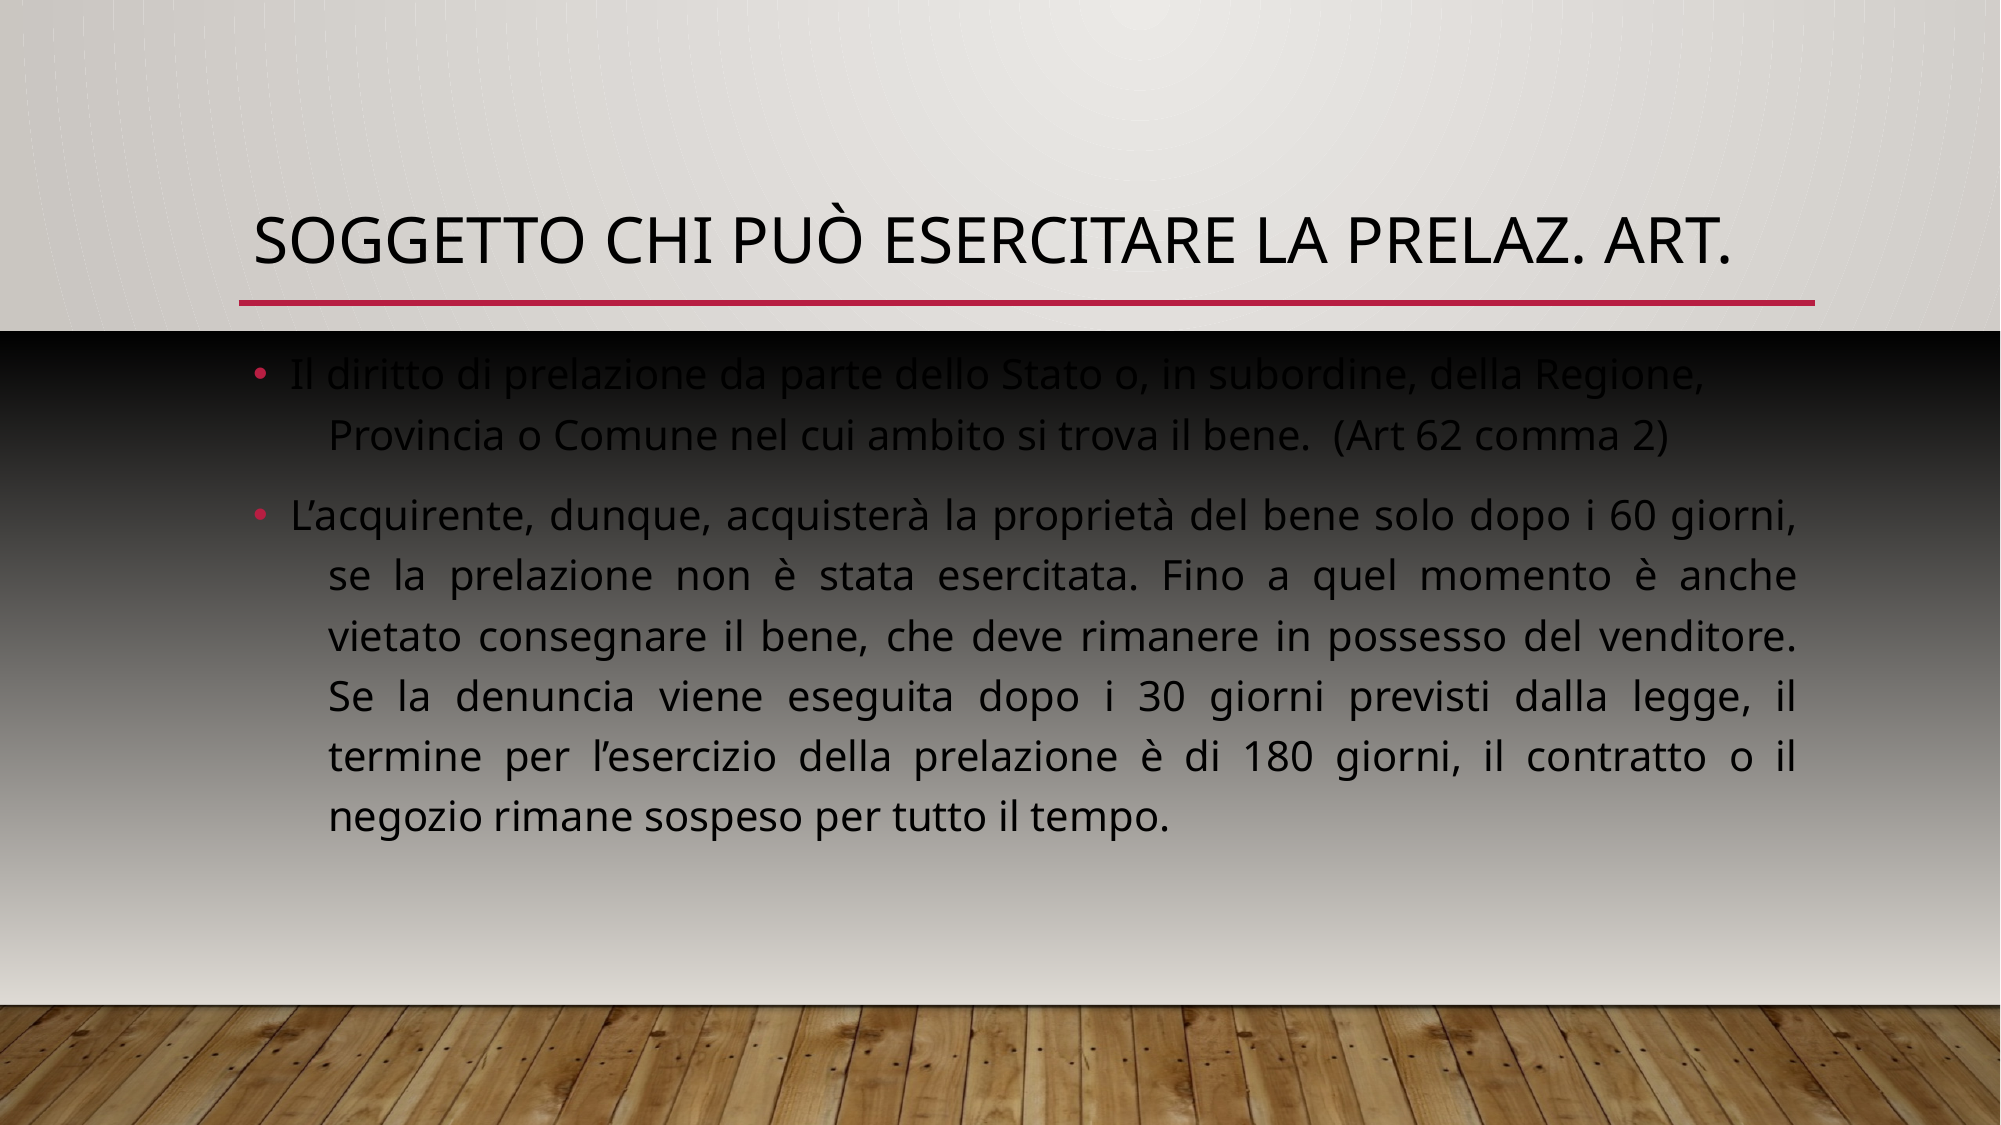

# Soggetto chi può esercitare la prelaz. Art.
Il diritto di prelazione da parte dello Stato o, in subordine, della Regione, Provincia o Comune nel cui ambito si trova il bene. (Art 62 comma 2)
L’acquirente, dunque, acquisterà la proprietà del bene solo dopo i 60 giorni, se la prelazione non è stata esercitata. Fino a quel momento è anche vietato consegnare il bene, che deve rimanere in possesso del venditore. Se la denuncia viene eseguita dopo i 30 giorni previsti dalla legge, il termine per l’esercizio della prelazione è di 180 giorni, il contratto o il negozio rimane sospeso per tutto il tempo.